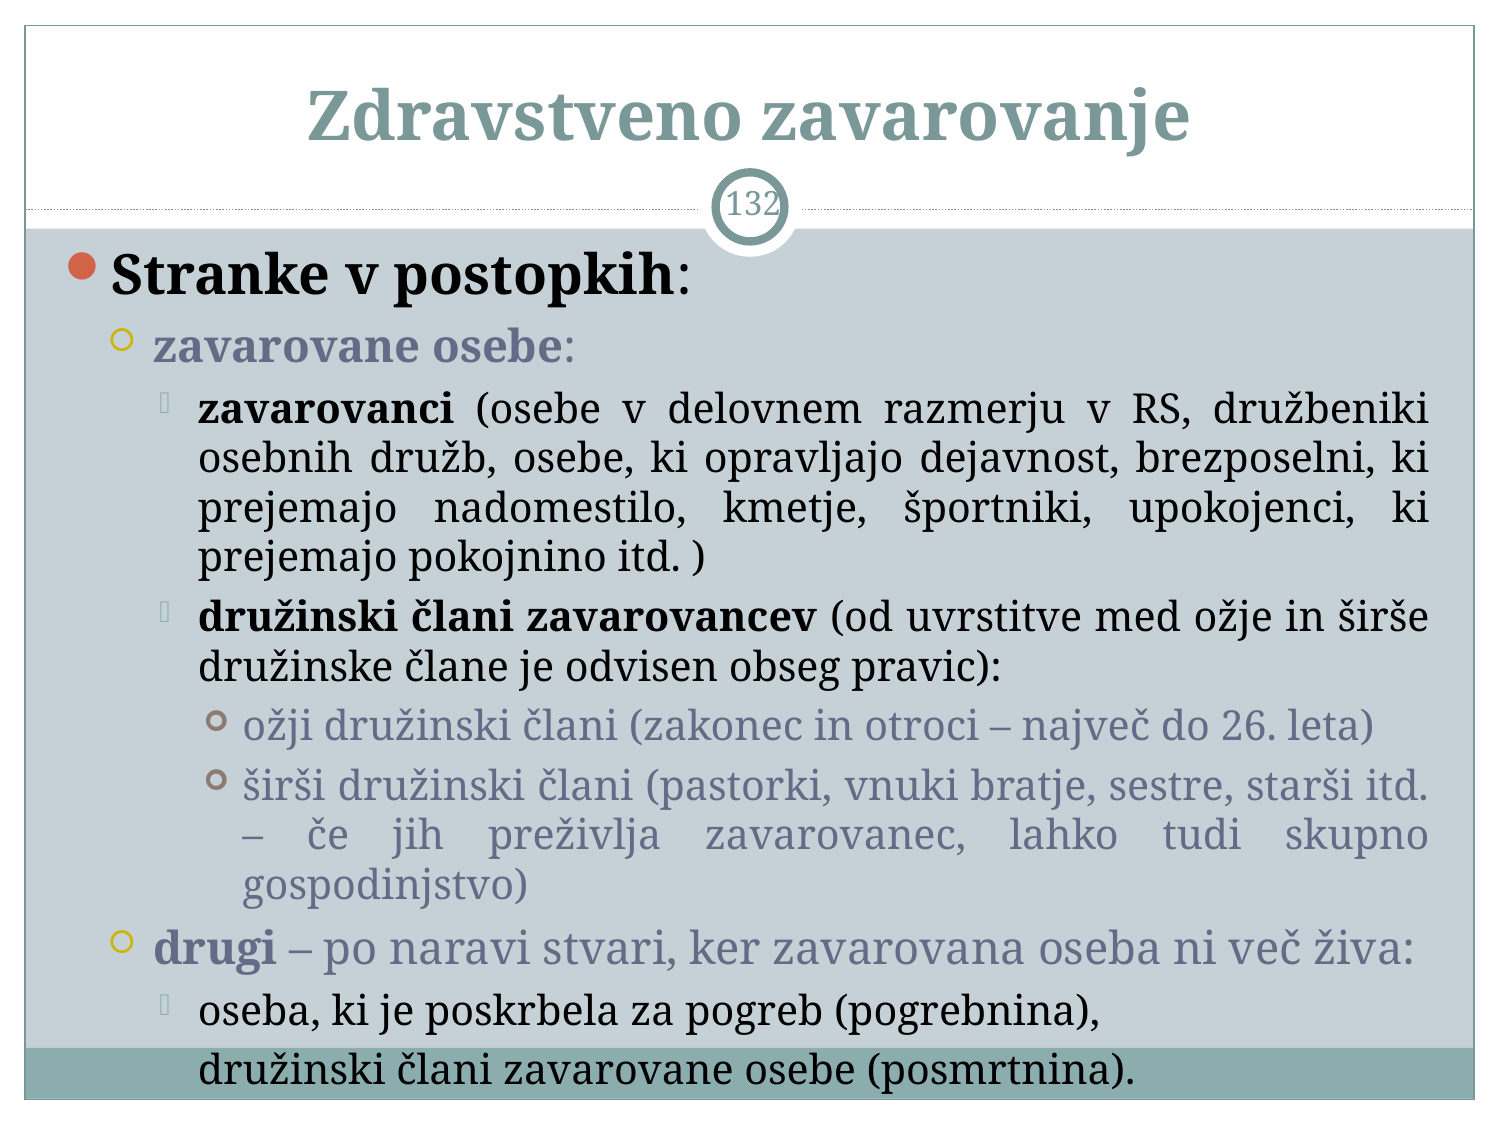

# Zdravstveno zavarovanje
Stranke v postopkih:
zavarovane osebe:
zavarovanci (osebe v delovnem razmerju v RS, družbeniki osebnih družb, osebe, ki opravljajo dejavnost, brezposelni, ki prejemajo nadomestilo, kmetje, športniki, upokojenci, ki prejemajo pokojnino itd. )
družinski člani zavarovancev (od uvrstitve med ožje in širše družinske člane je odvisen obseg pravic):
ožji družinski člani (zakonec in otroci – največ do 26. leta)
širši družinski člani (pastorki, vnuki bratje, sestre, starši itd. – če jih preživlja zavarovanec, lahko tudi skupno gospodinjstvo)
drugi – po naravi stvari, ker zavarovana oseba ni več živa:
oseba, ki je poskrbela za pogreb (pogrebnina),
družinski člani zavarovane osebe (posmrtnina).